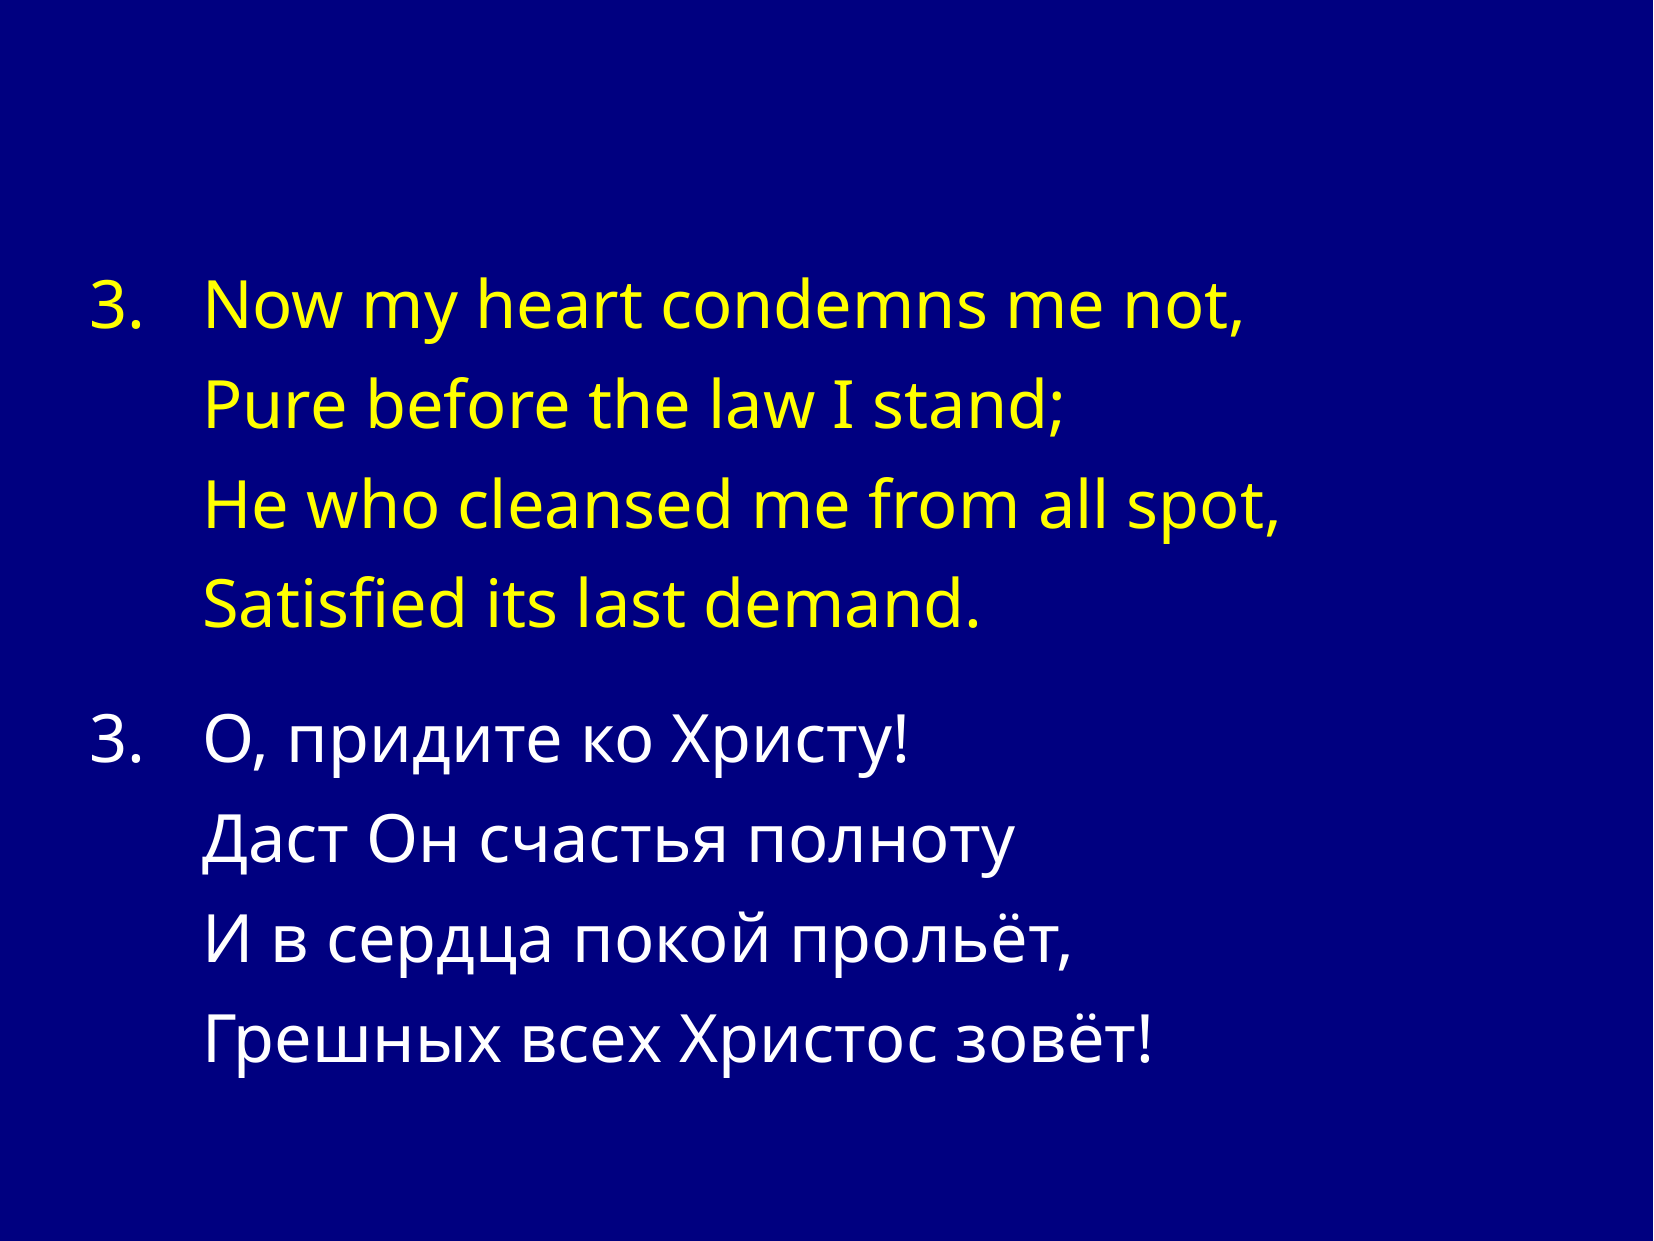

3.	Now my heart condemns me not,
	Pure before the law I stand;
	He who cleansed me from all spot,
	Satisfied its last demand.
3.	О, придите ко Христу!
	Даст Он счастья полноту
	И в сердца покой прольёт,
	Грешных всех Христос зовёт!